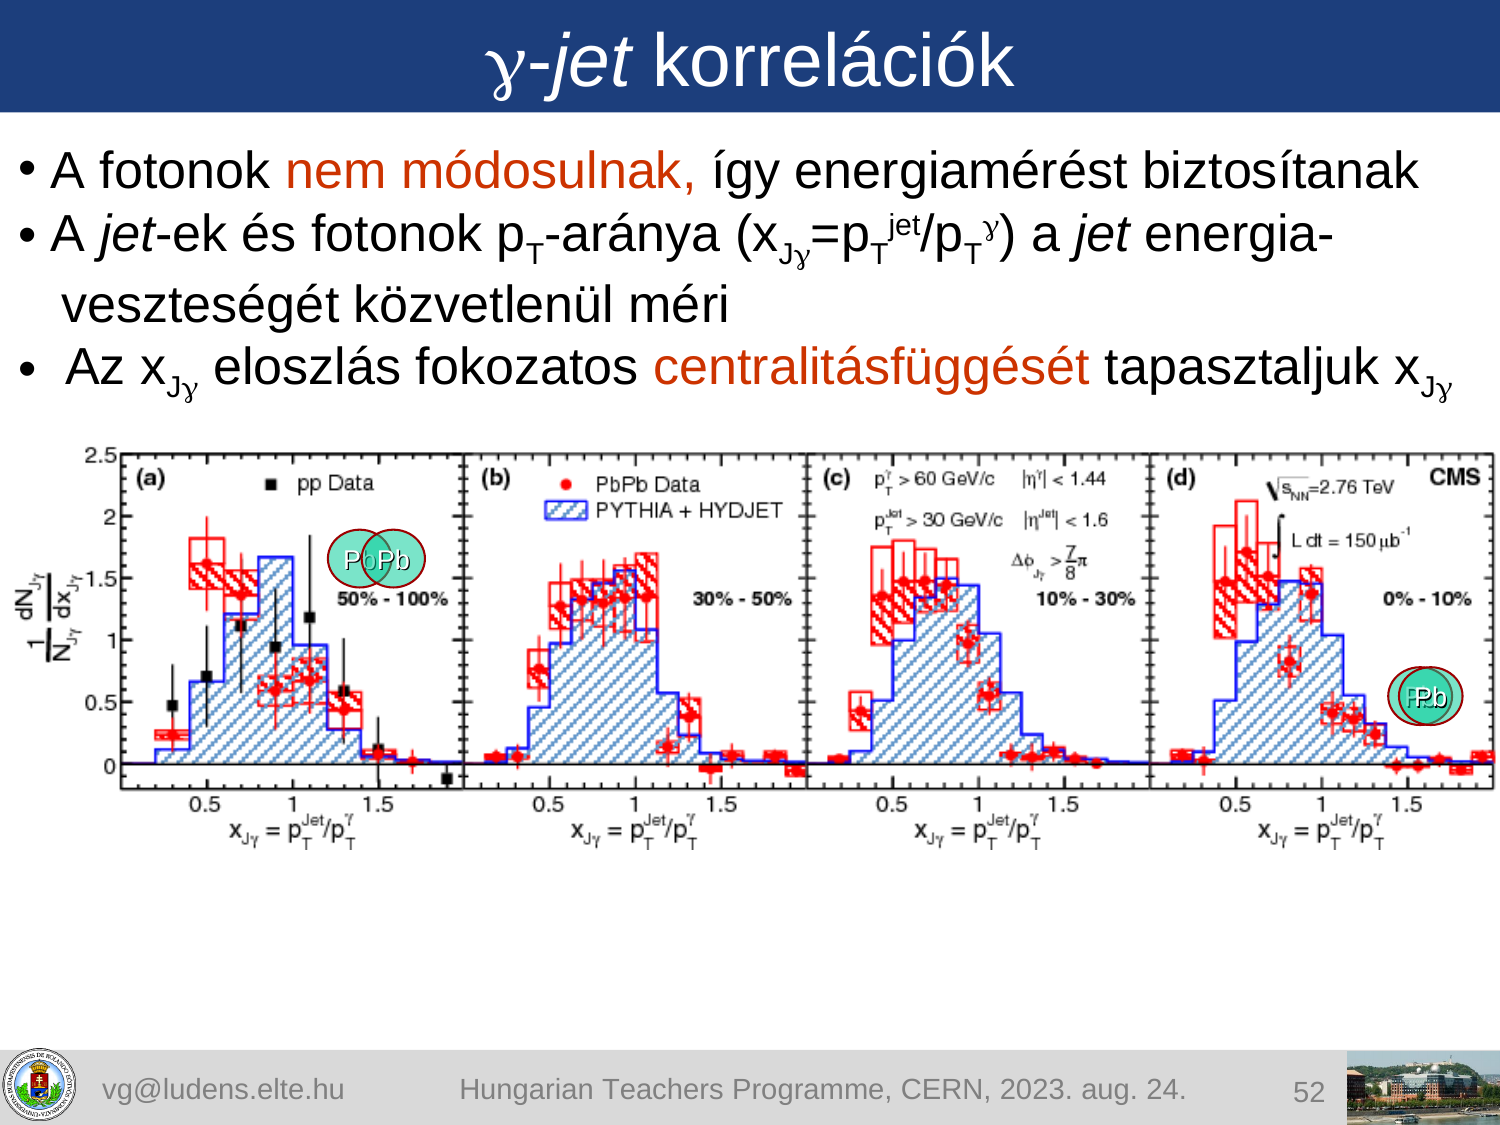

# -jet korrelációk
 A fotonok nem módosulnak, így energiamérést biztosítanak
 A jet-ek és fotonok pT-aránya (xJ=pTjet/pT) a jet energia-
 veszteségét közvetlenül méri
 Az xJ eloszlás fokozatos centralitásfüggését tapasztaljuk xJ
Pb
Pb
Pb
Pb
52